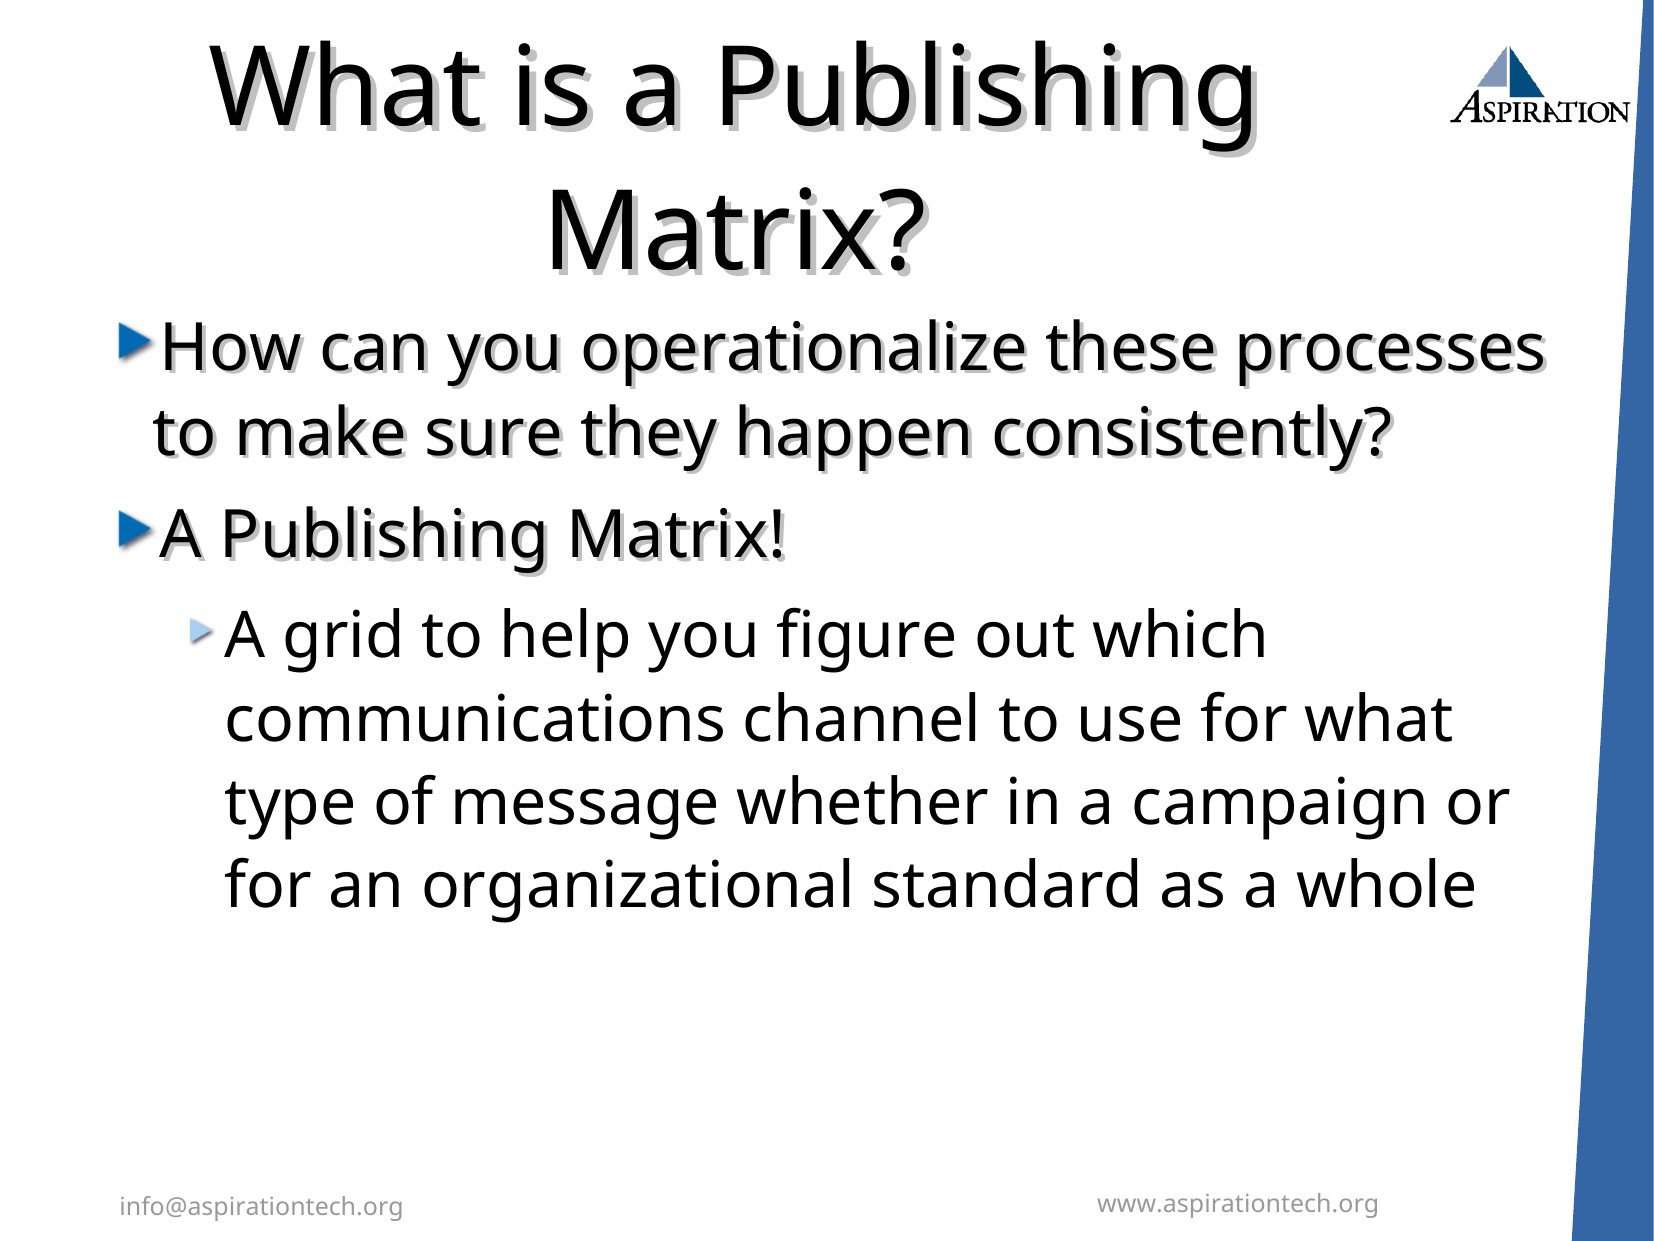

# What is a Publishing Matrix?
How can you operationalize these processes to make sure they happen consistently?
A Publishing Matrix!
A grid to help you figure out which communications channel to use for what type of message whether in a campaign or for an organizational standard as a whole